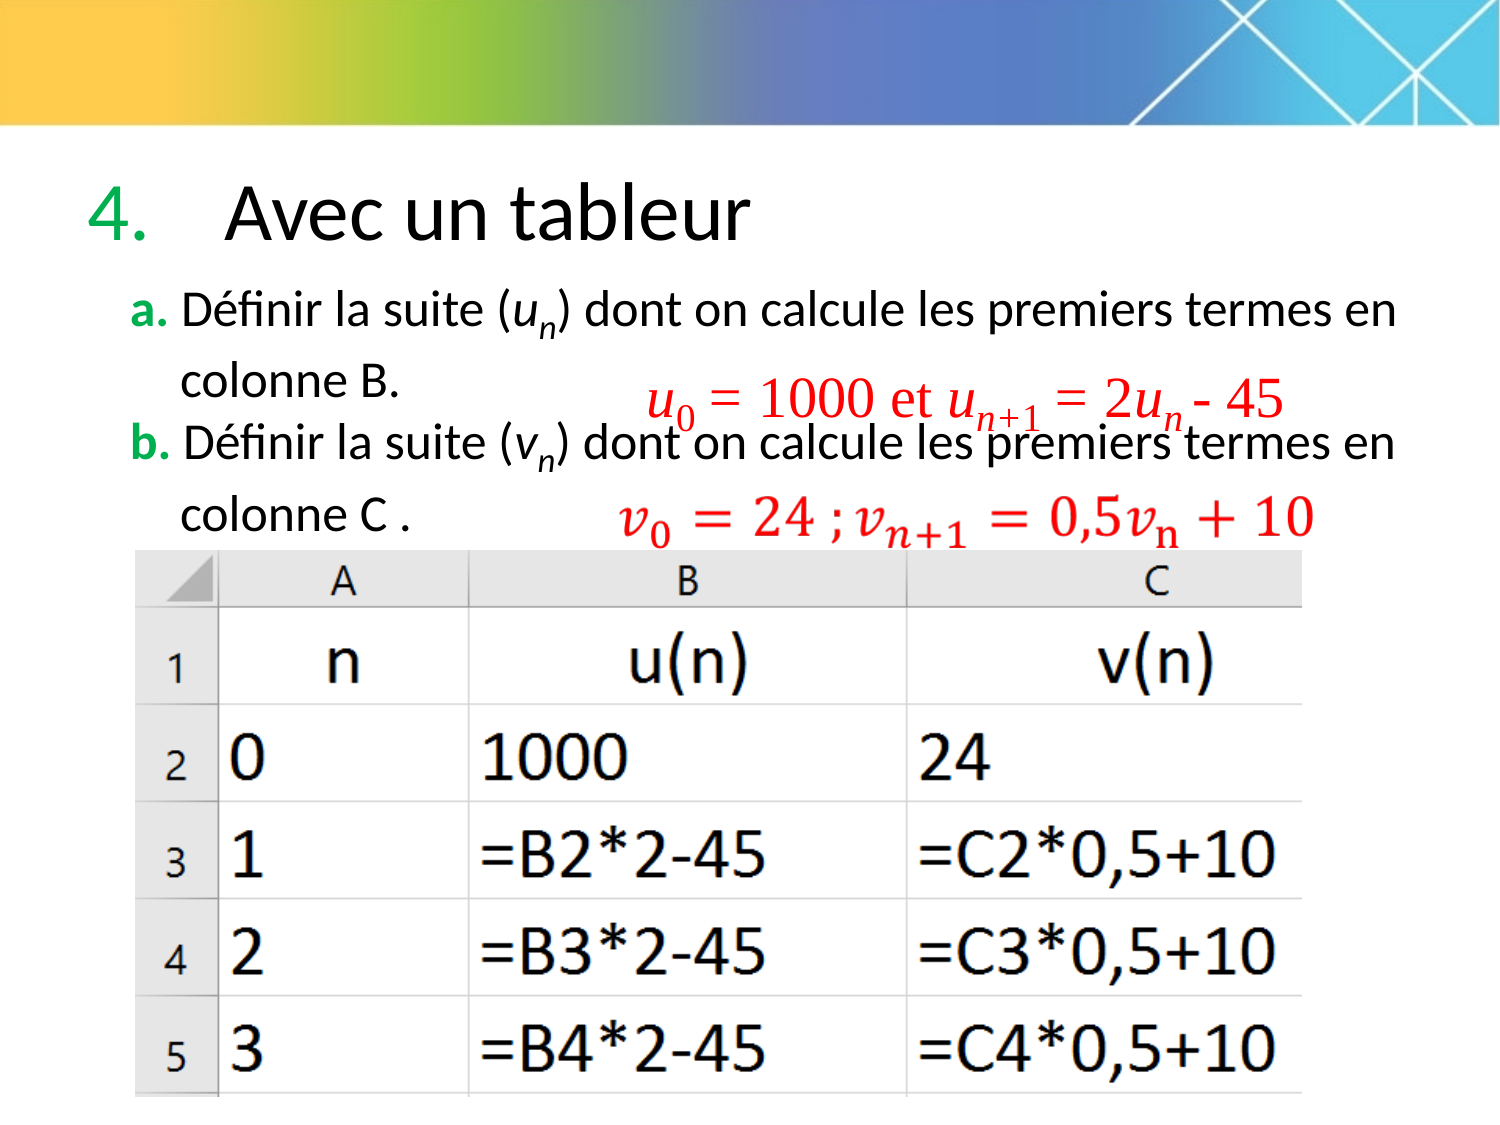

Avec un tableur
# a. Définir la suite (un) dont on calcule les premiers termes en colonne B.
b. Définir la suite (vn) dont on calcule les premiers termes en colonne C .
u0 = 1000 et un+1 = 2un - 45